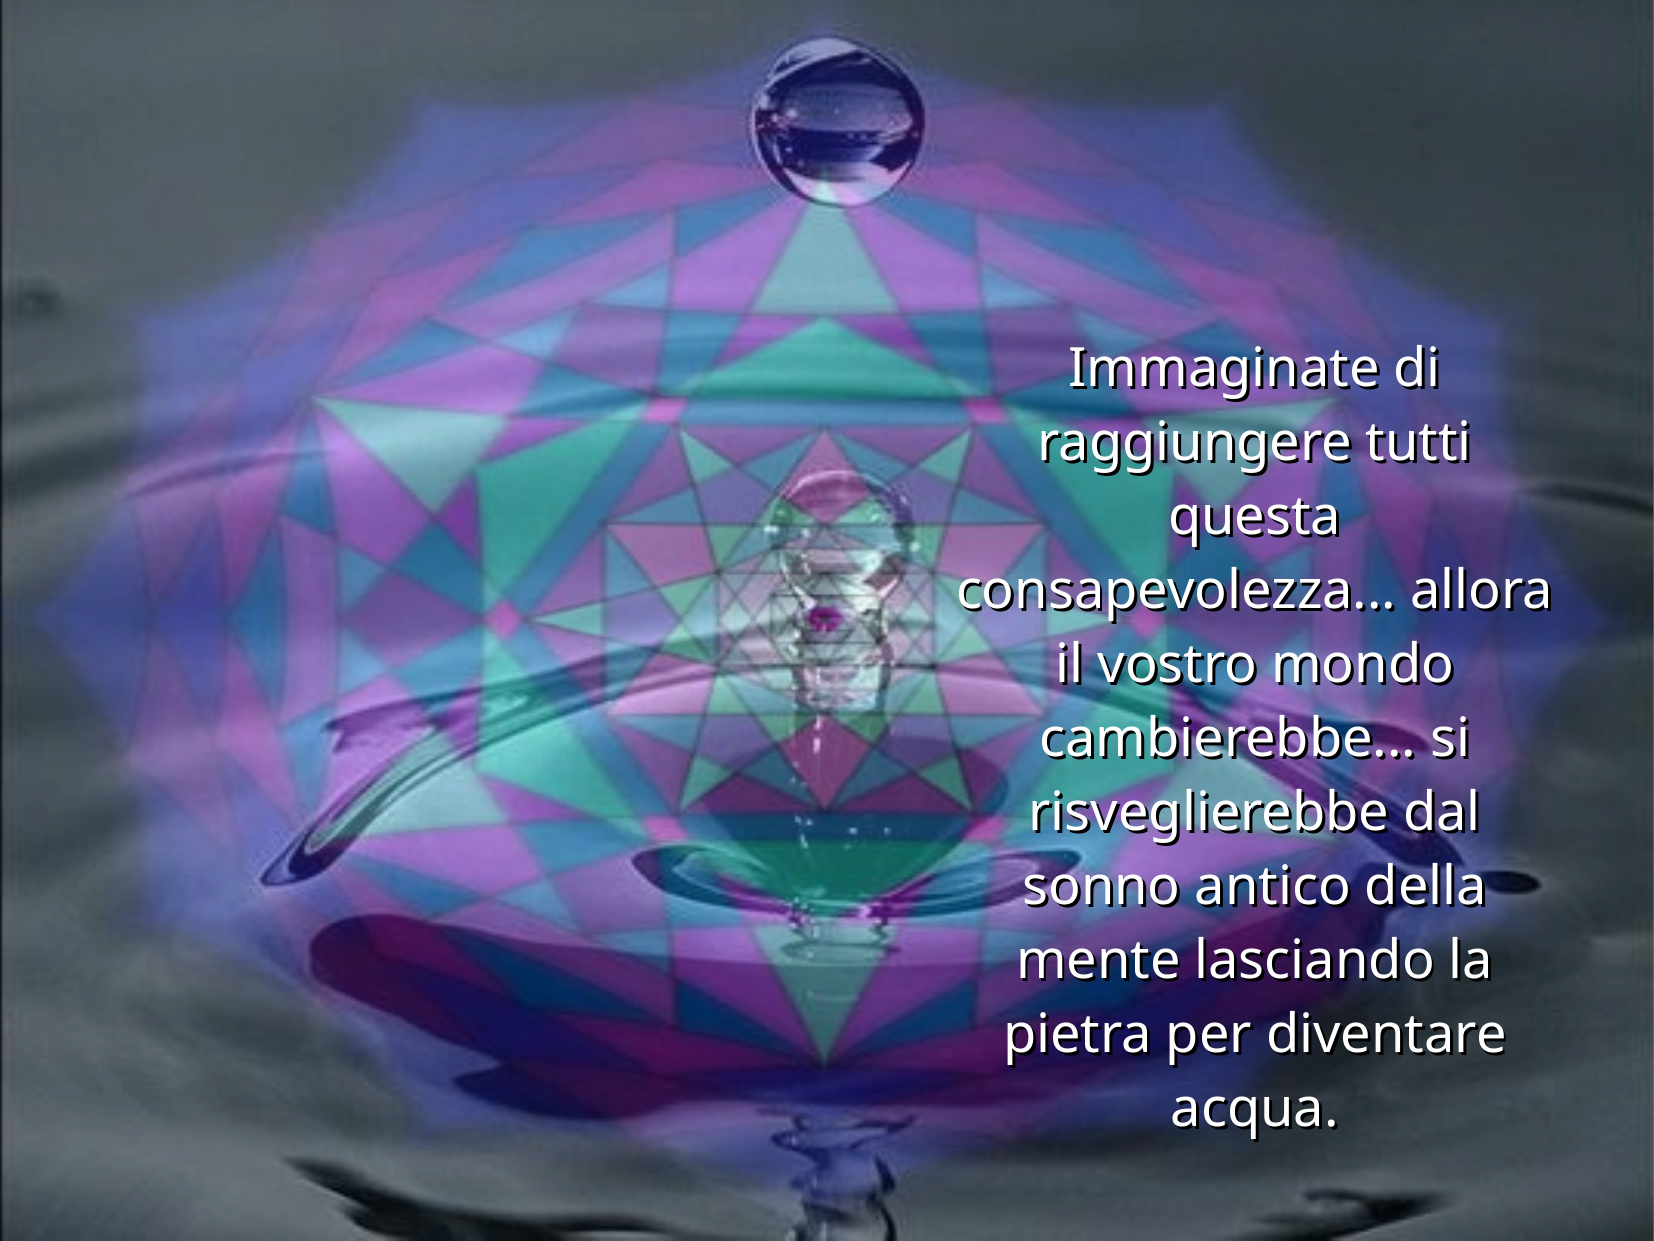

# Immaginate di raggiungere tutti questa consapevolezza... allora il vostro mondo cambierebbe... si risveglierebbe dal sonno antico della mente lasciando la pietra per diventare acqua.